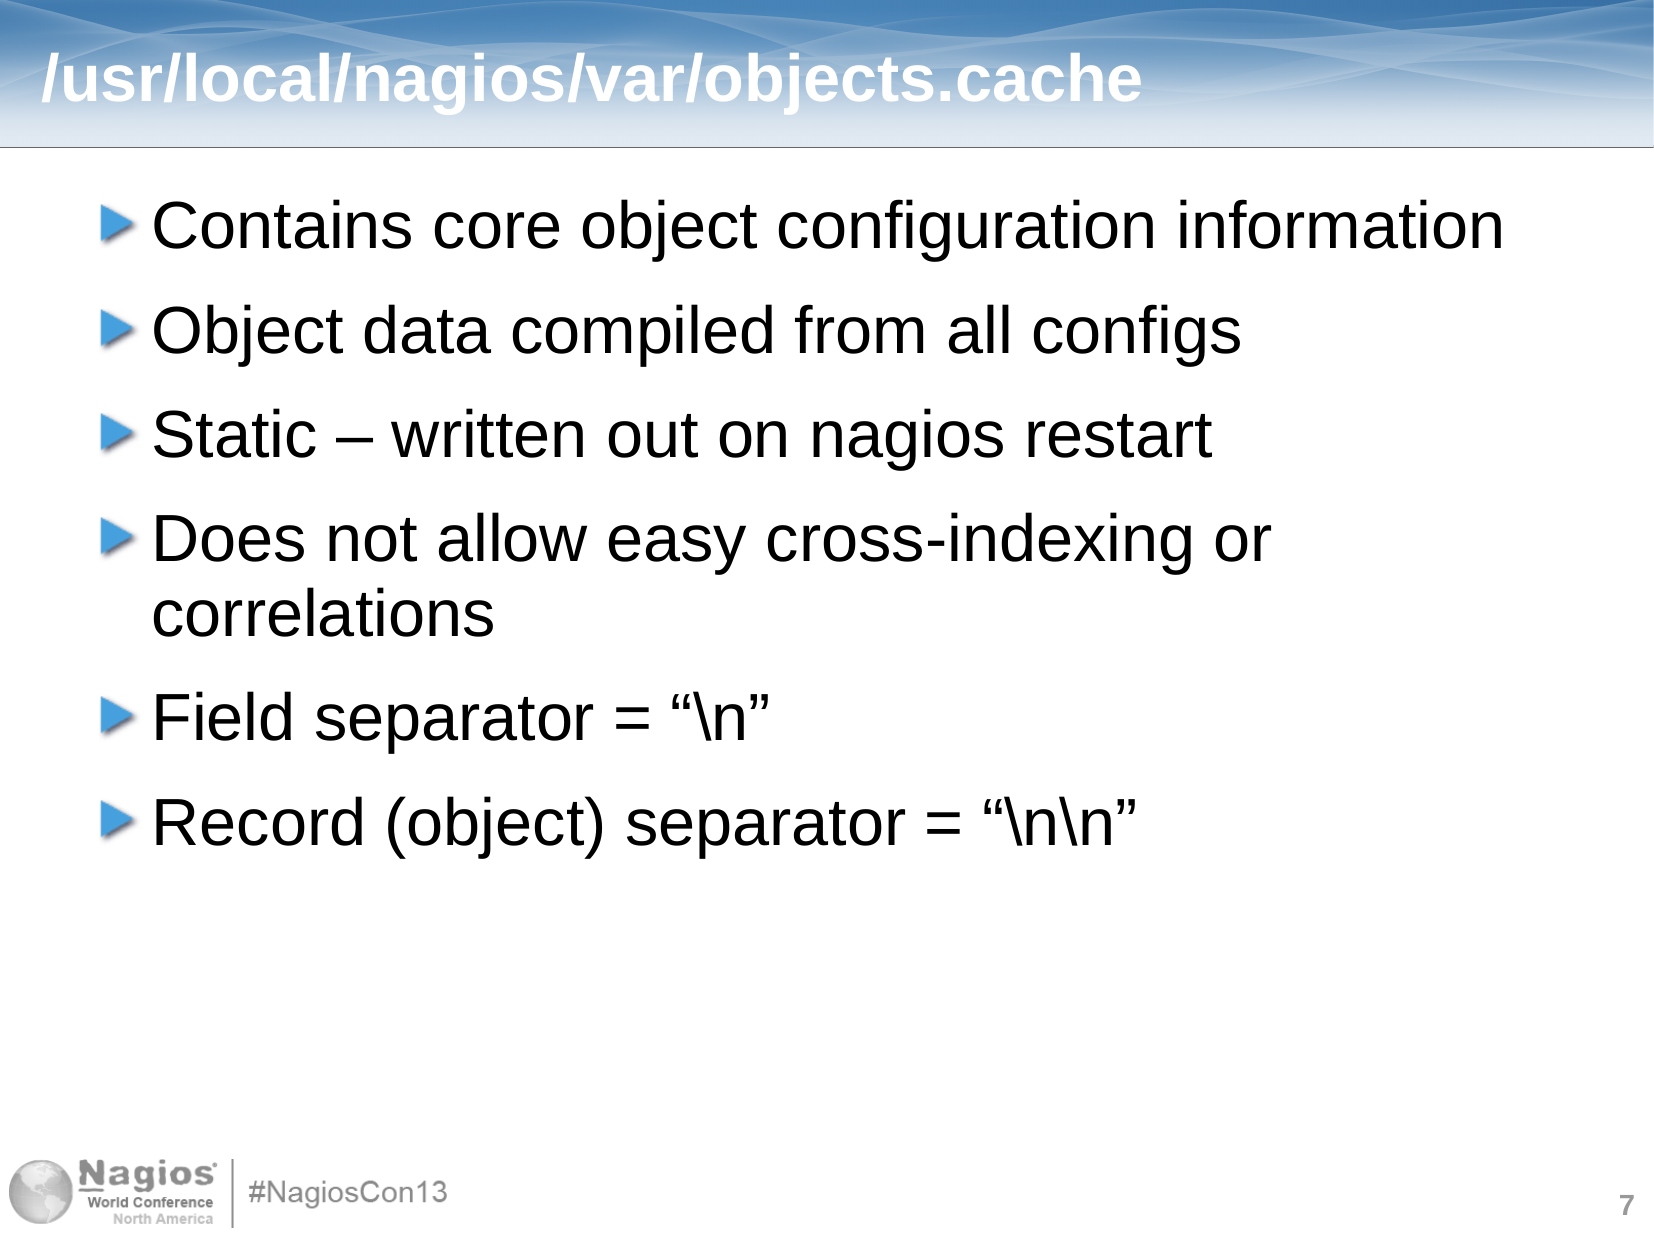

# /usr/local/nagios/var/objects.cache
Contains core object configuration information
Object data compiled from all configs
Static – written out on nagios restart
Does not allow easy cross-indexing or correlations
Field separator = “\n”
Record (object) separator = “\n\n”
7